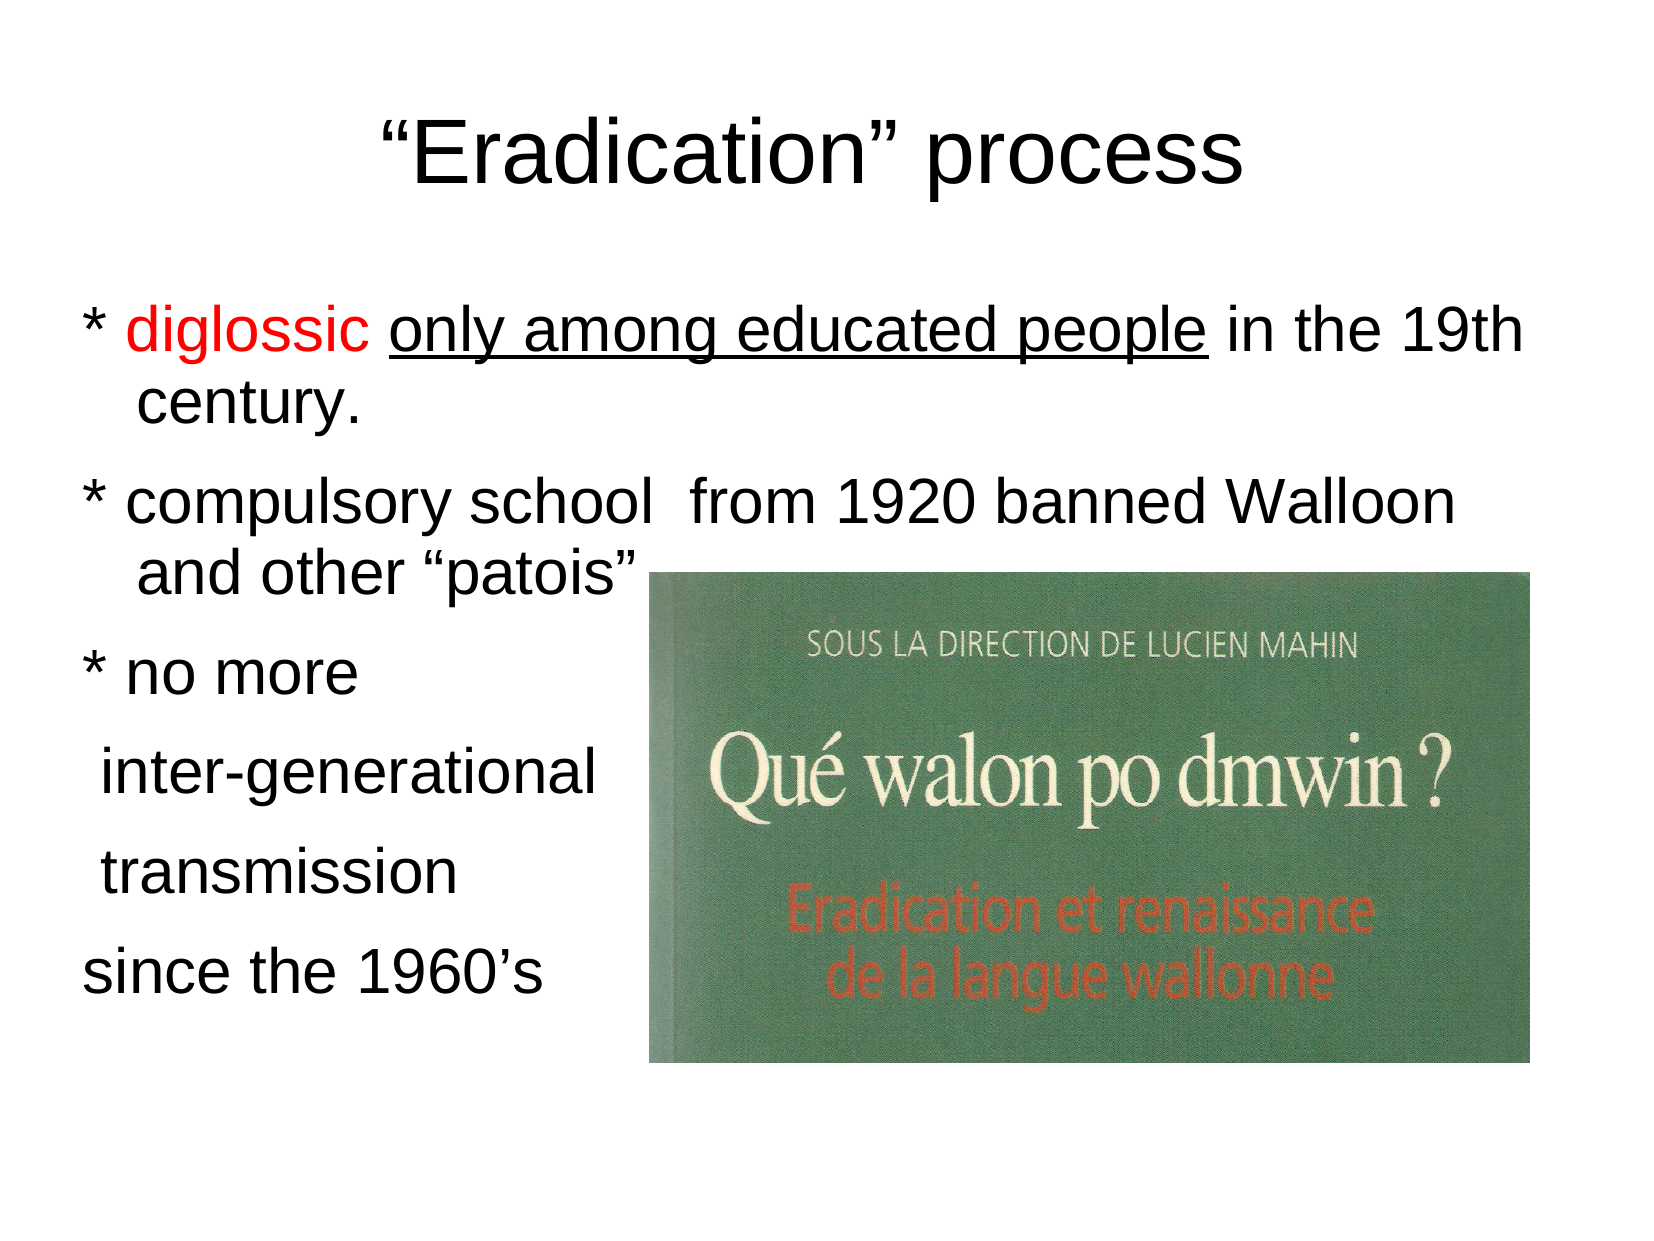

# “Eradication” process
* diglossic only among educated people in the 19th century.
* compulsory school from 1920 banned Walloon and other “patois”
* no more
 inter-generational
 transmission
since the 1960’s